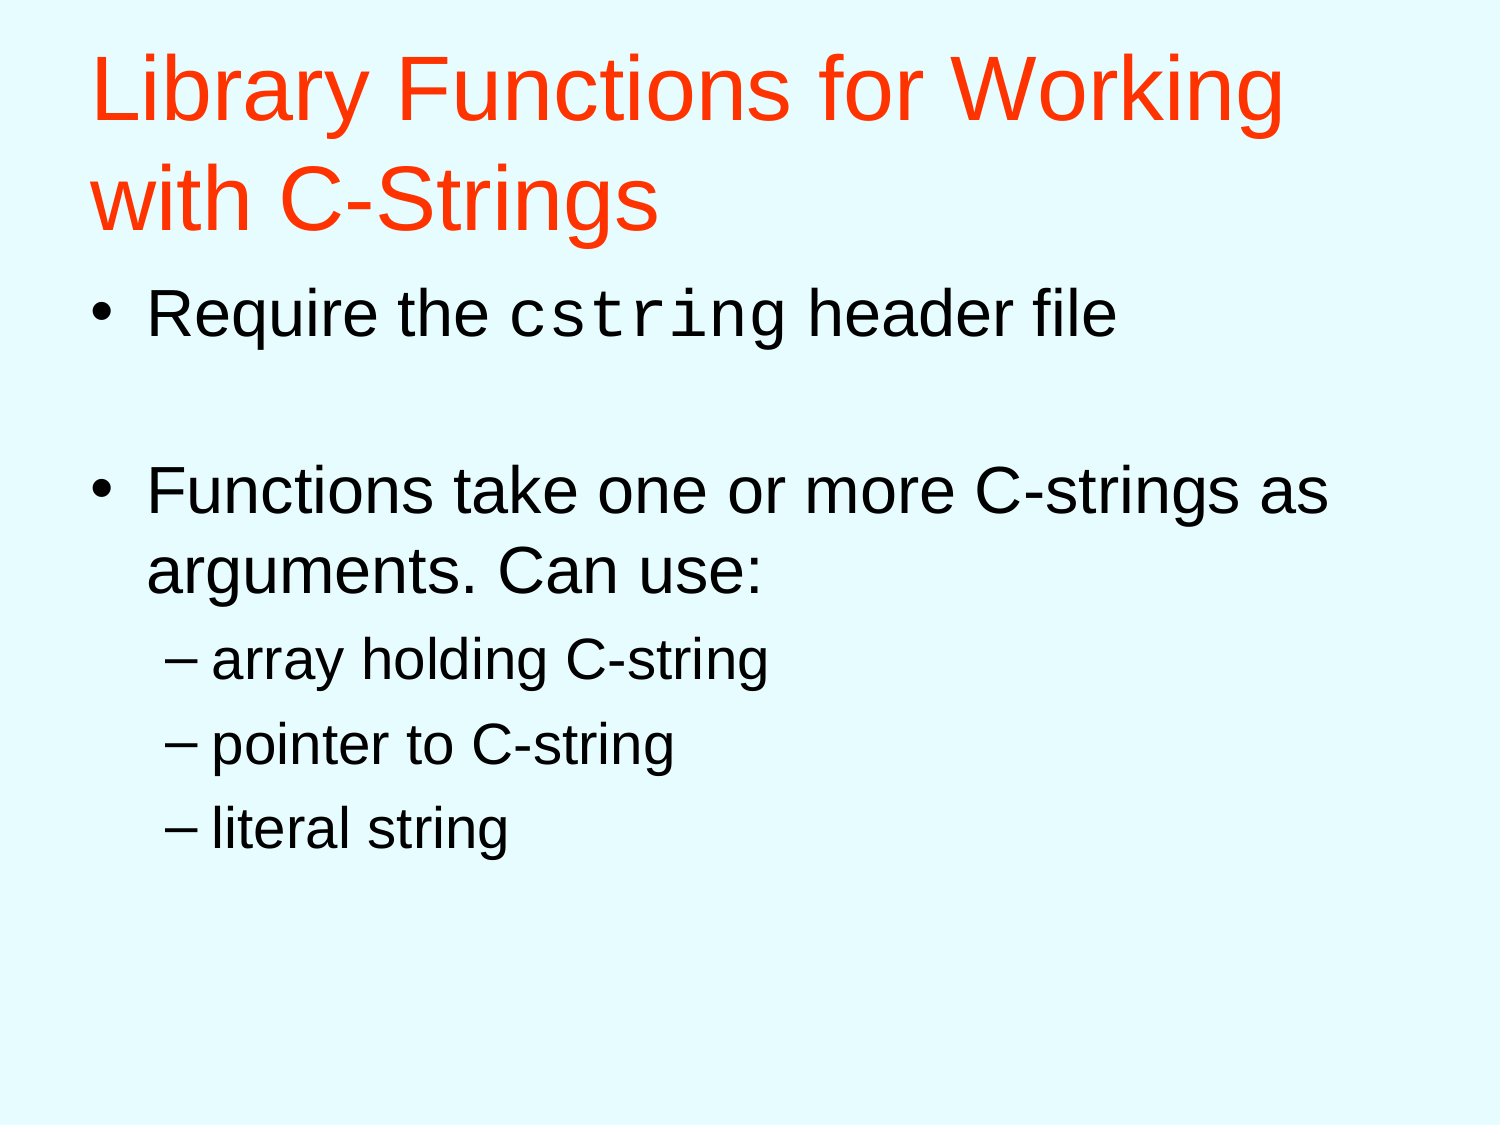

# Library Functions for Working with C-Strings
Require the cstring header file
Functions take one or more C-strings as arguments. Can use:
array holding C-string
pointer to C-string
literal string